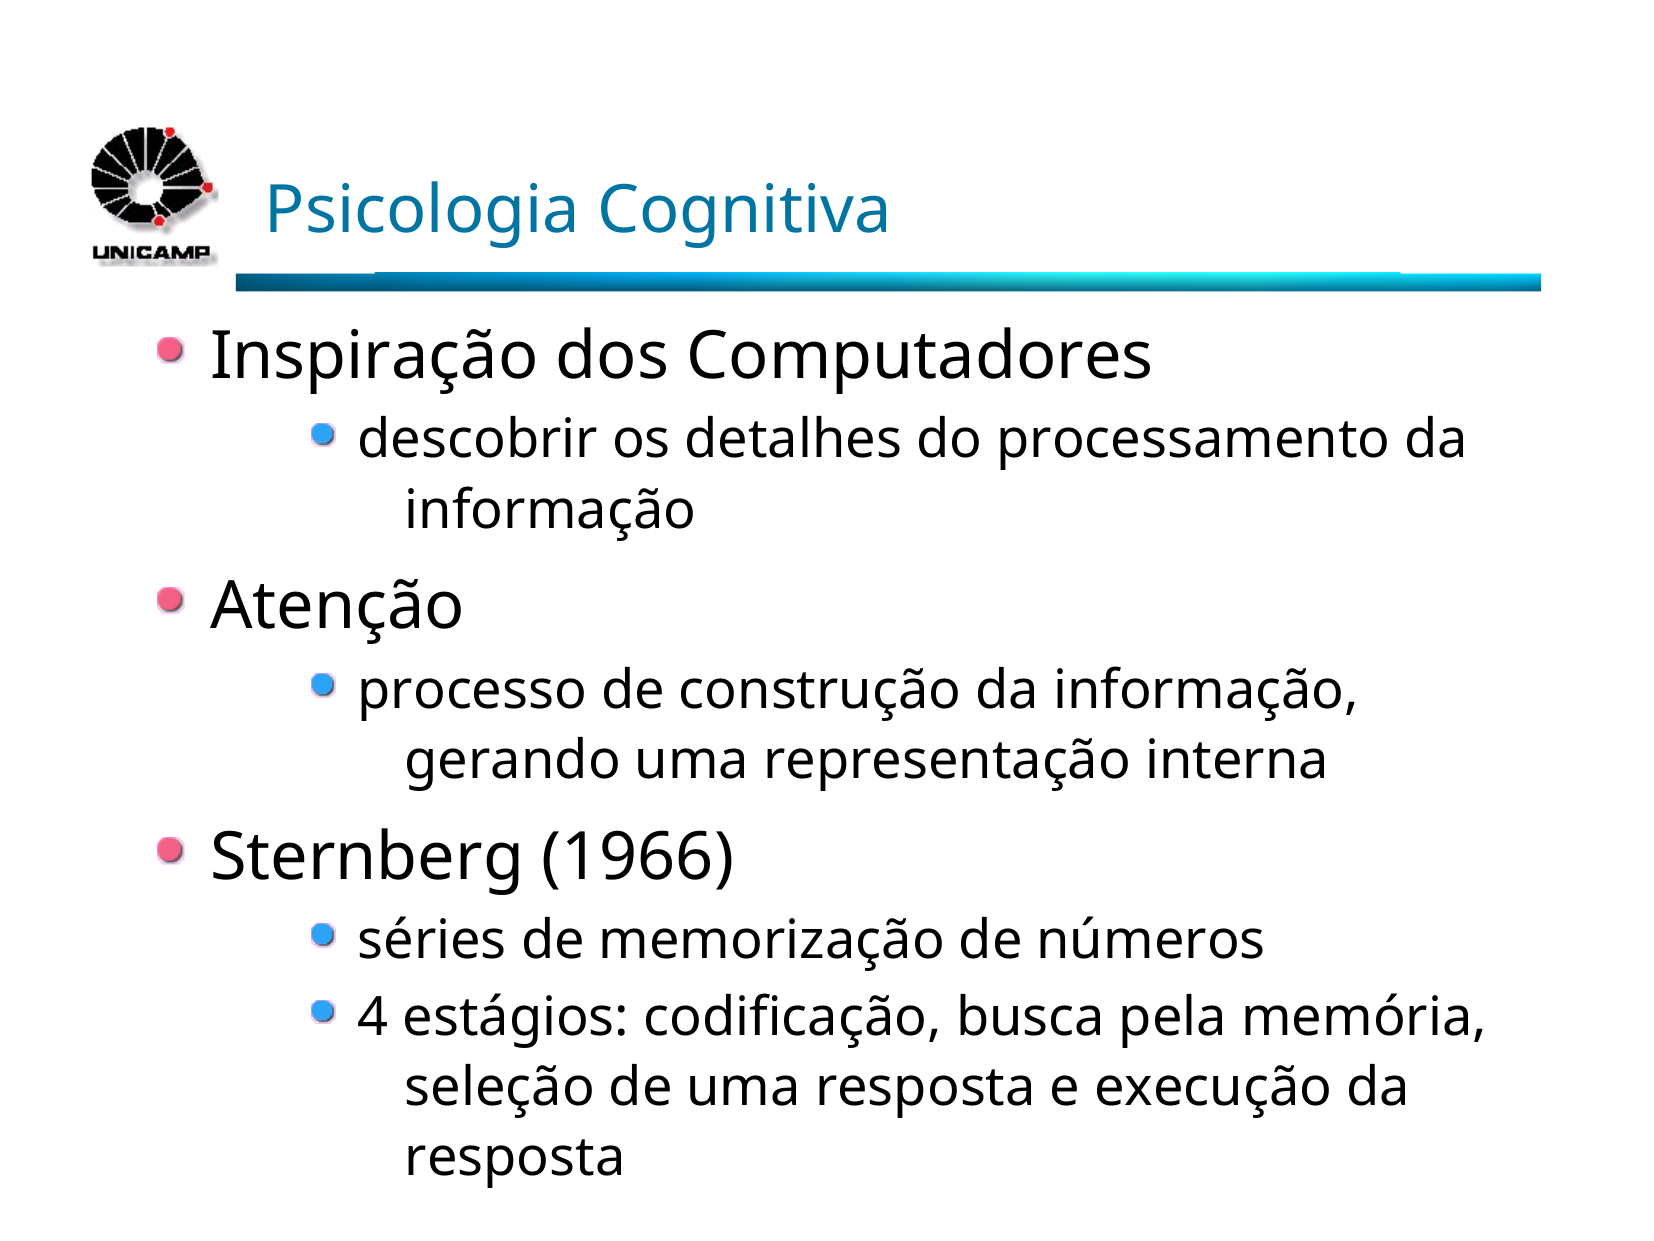

# Psicologia Cognitiva
Inspiração dos Computadores
descobrir os detalhes do processamento da informação
Atenção
processo de construção da informação, gerando uma representação interna
Sternberg (1966)
séries de memorização de números
4 estágios: codificação, busca pela memória, seleção de uma resposta e execução da resposta